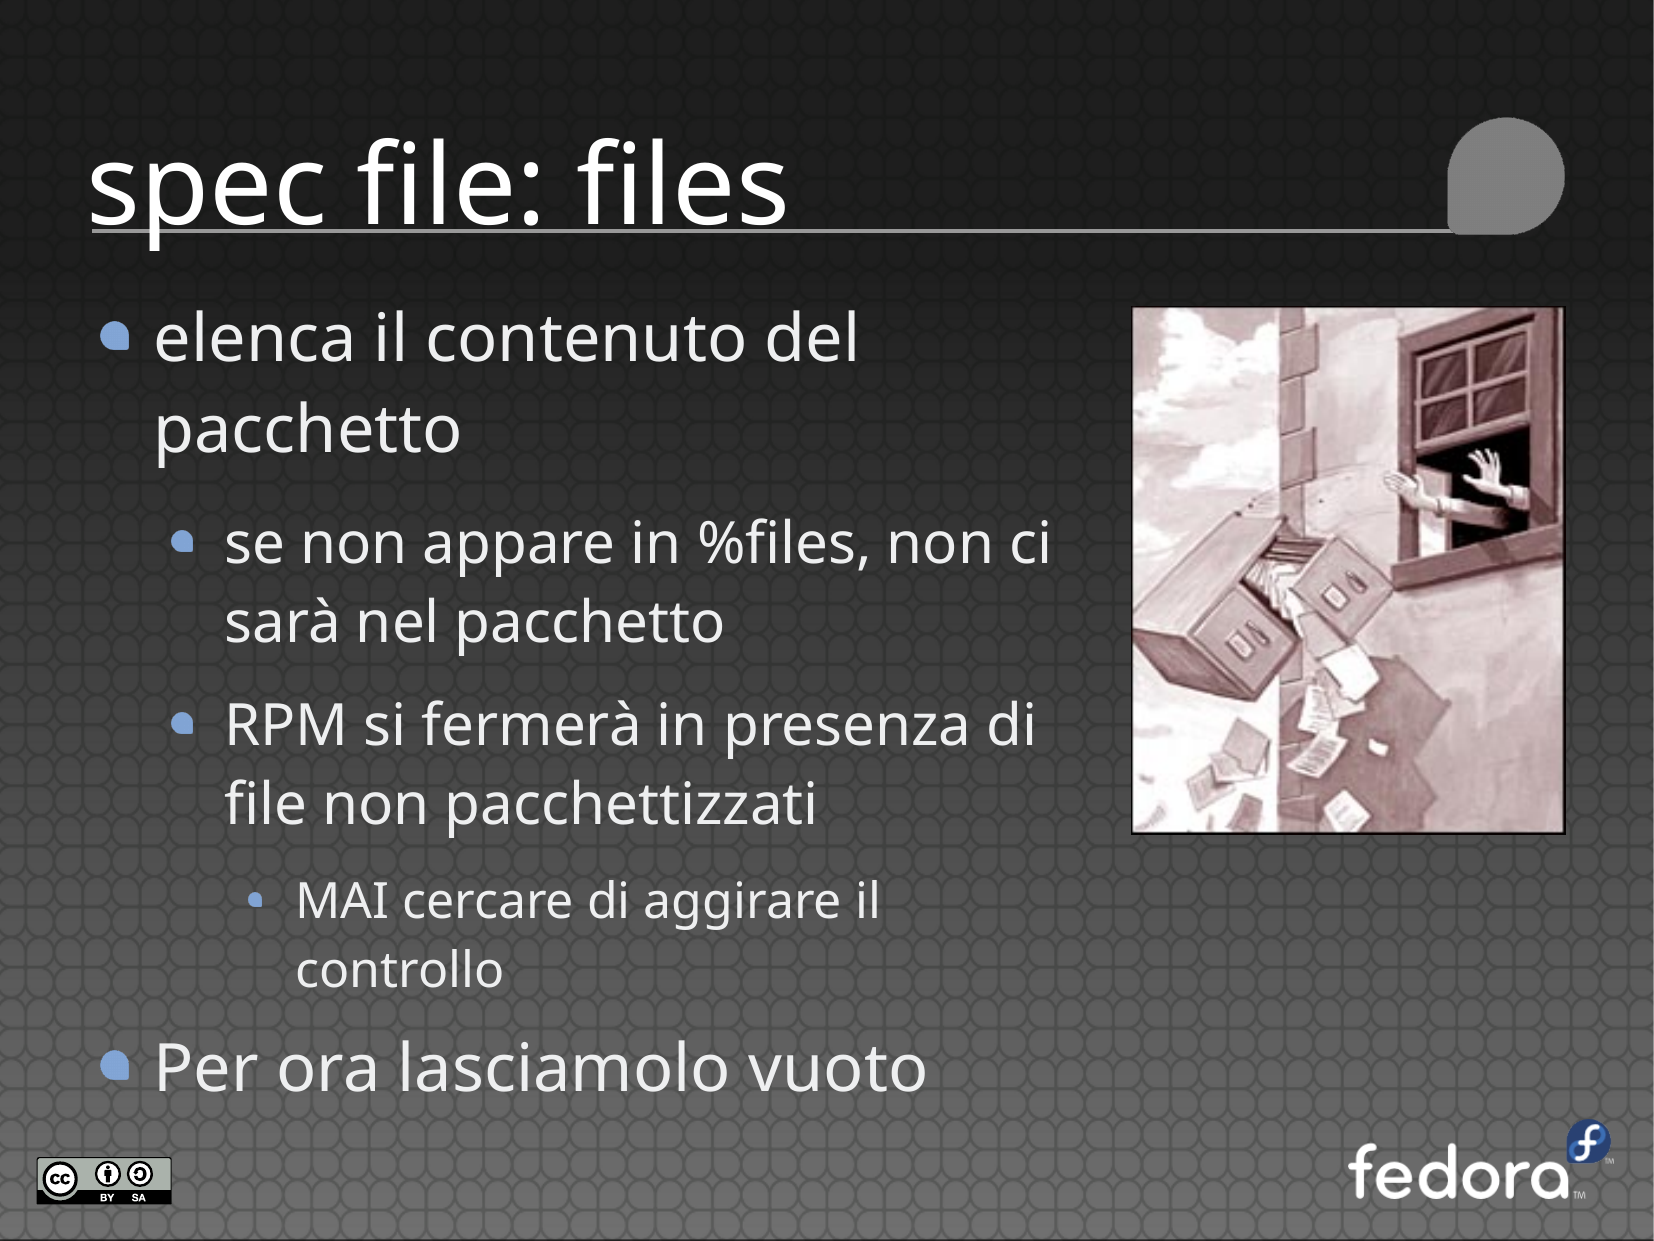

# spec file: files
elenca il contenuto del pacchetto
se non appare in %files, non ci sarà nel pacchetto
RPM si fermerà in presenza di file non pacchettizzati
MAI cercare di aggirare il controllo
Per ora lasciamolo vuoto